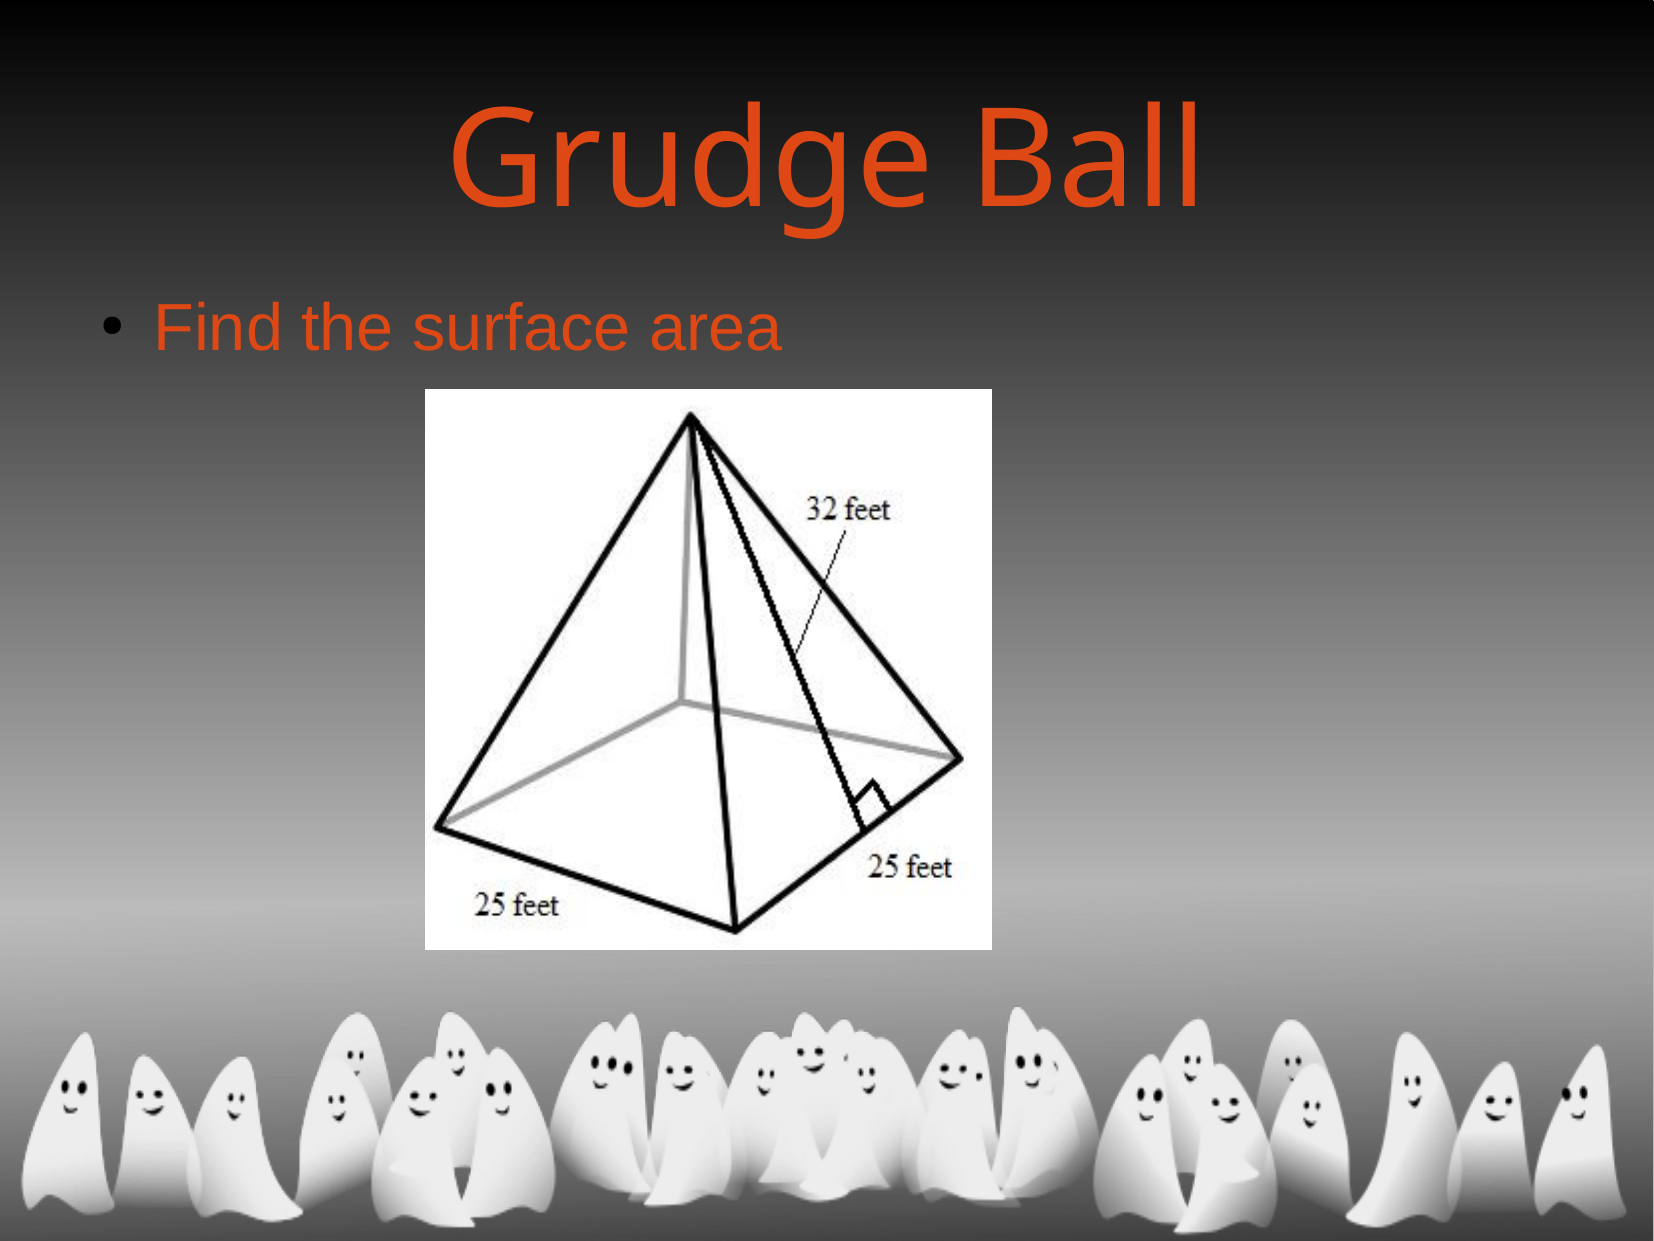

# Grudge Ball
Find the surface area